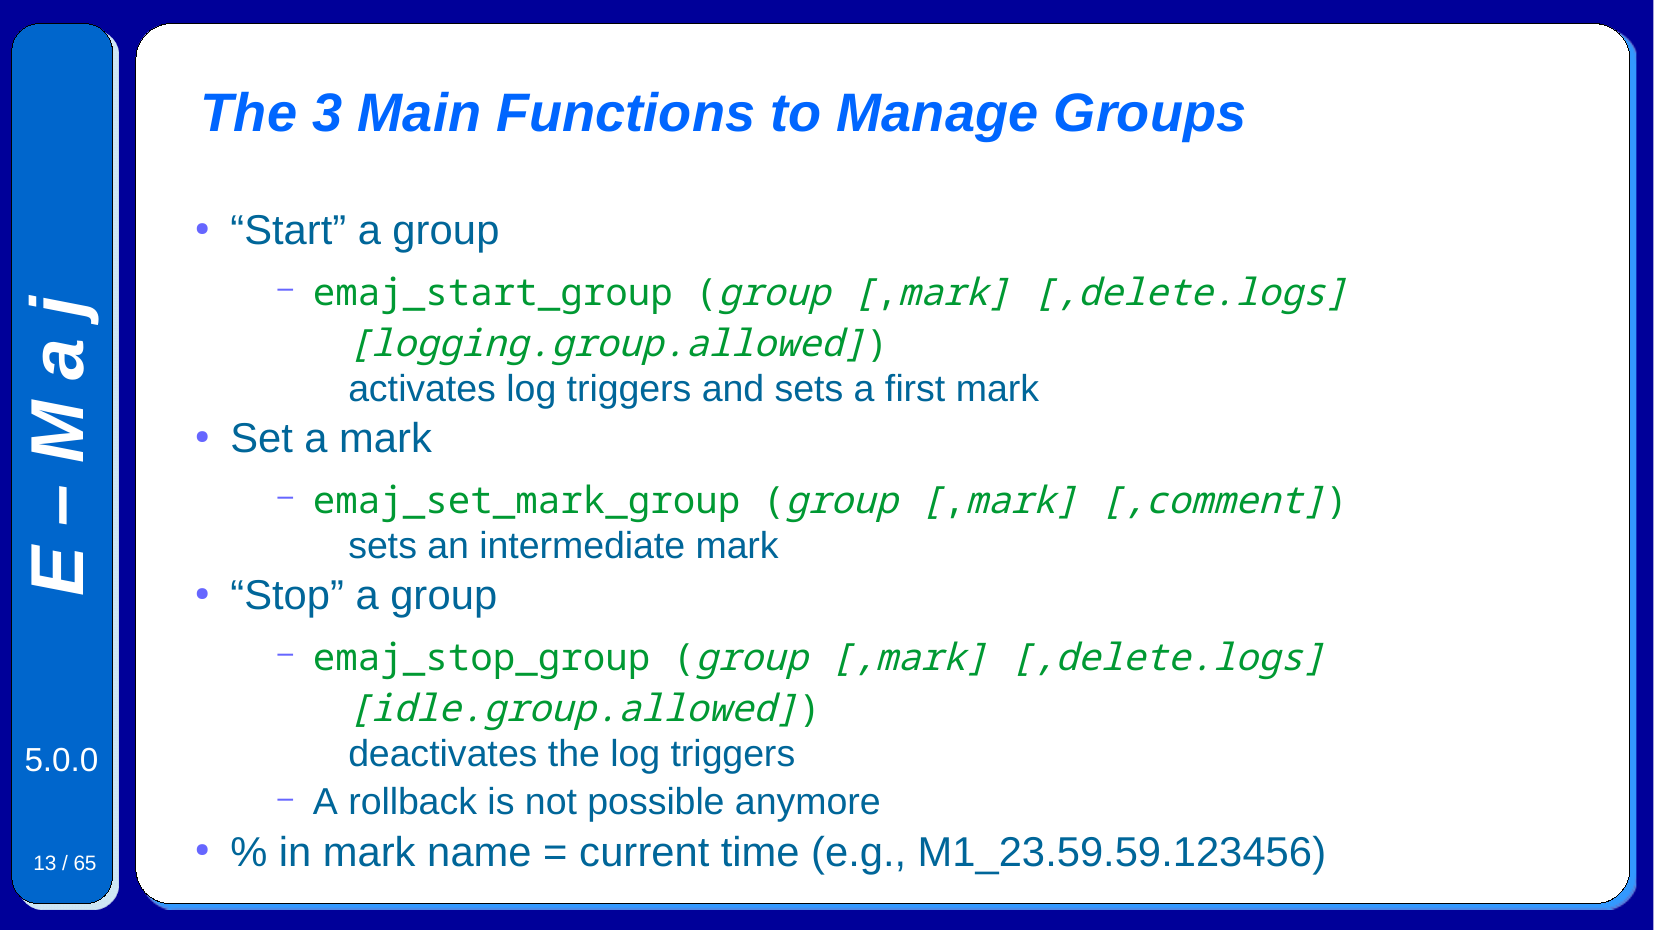

# The 3 Main Functions to Manage Groups
“Start” a group
emaj_start_group (group [,mark] [,delete.logs] [logging.group.allowed])
activates log triggers and sets a first mark
Set a mark
emaj_set_mark_group (group [,mark] [,comment])
sets an intermediate mark
“Stop” a group
emaj_stop_group (group [,mark] [,delete.logs] [idle.group.allowed])
deactivates the log triggers
A rollback is not possible anymore
% in mark name = current time (e.g., M1_23.59.59.123456)